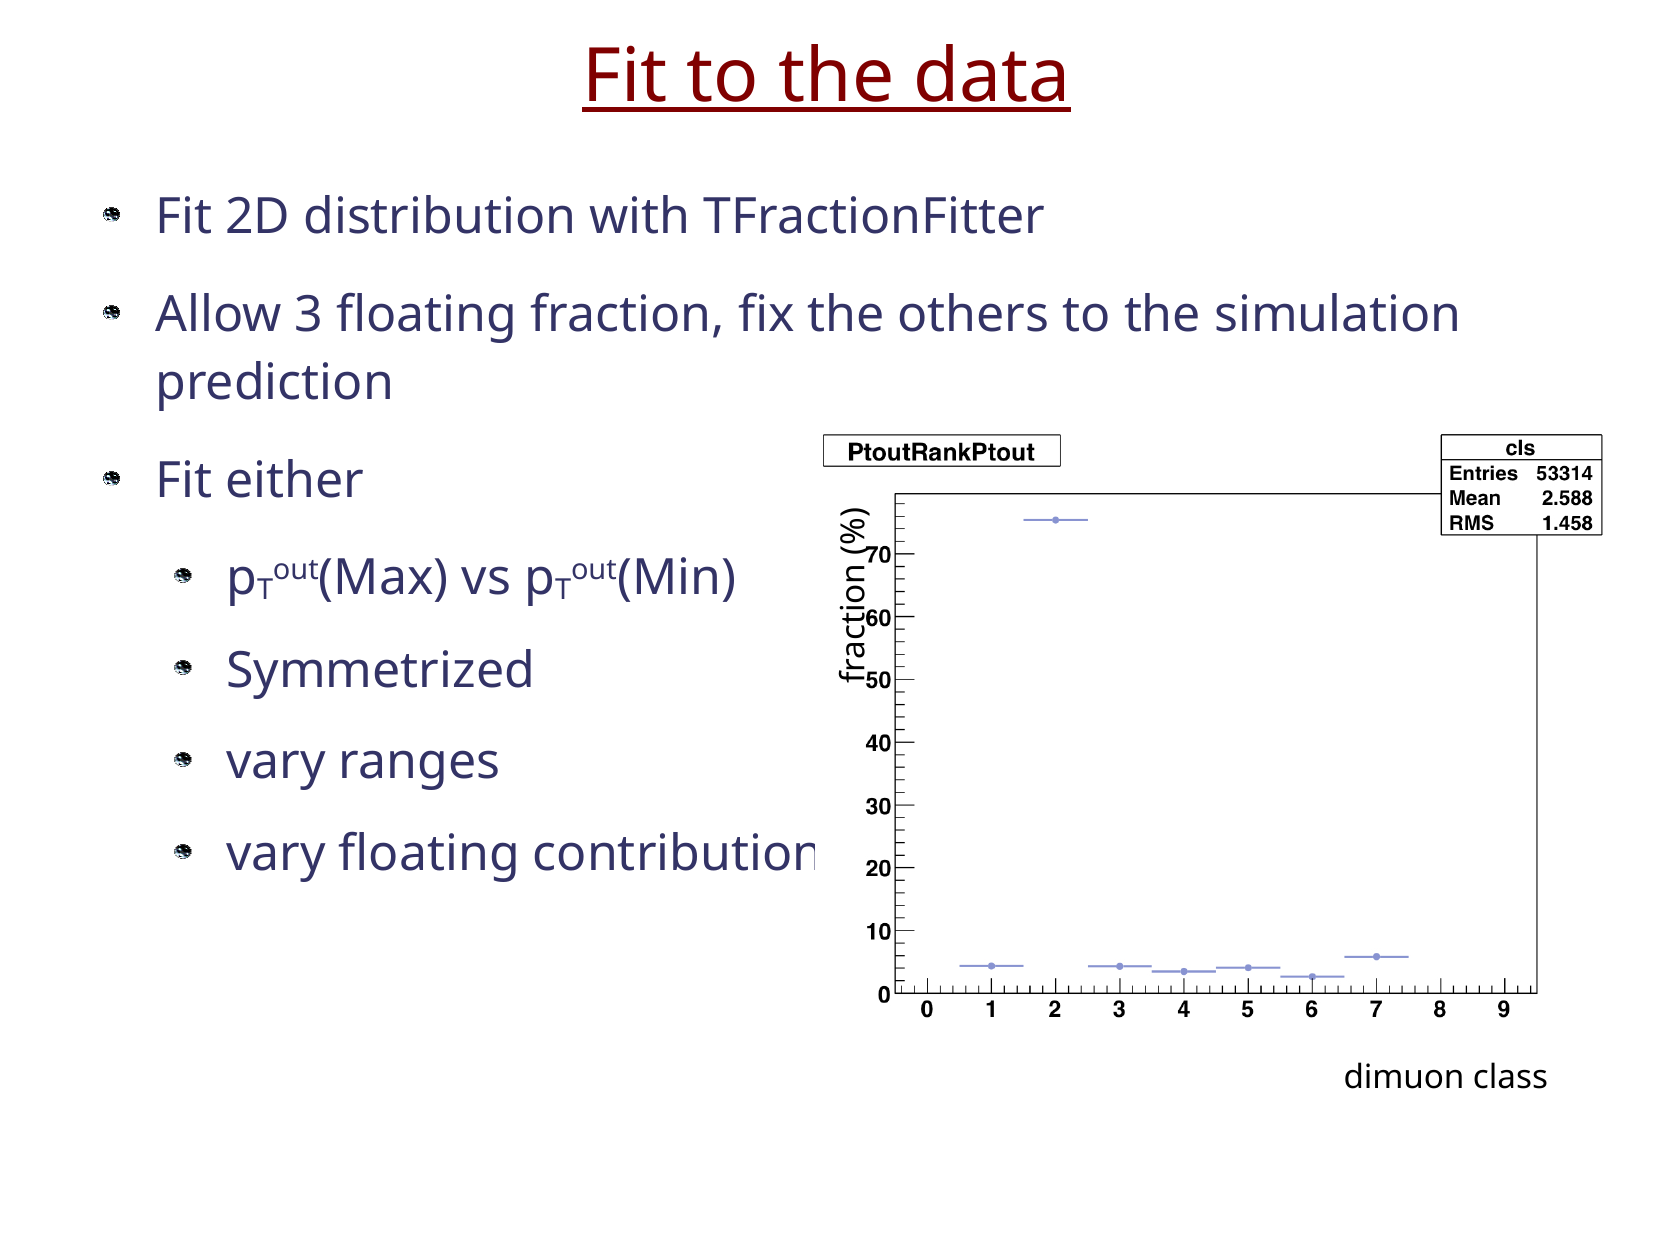

# Fit to the data
Fit 2D distribution with TFractionFitter
Allow 3 floating fraction, fix the others to the simulation prediction
Fit either
pTout(Max) vs pTout(Min)
Symmetrized
vary ranges
vary floating contribution
fraction (%)
dimuon class